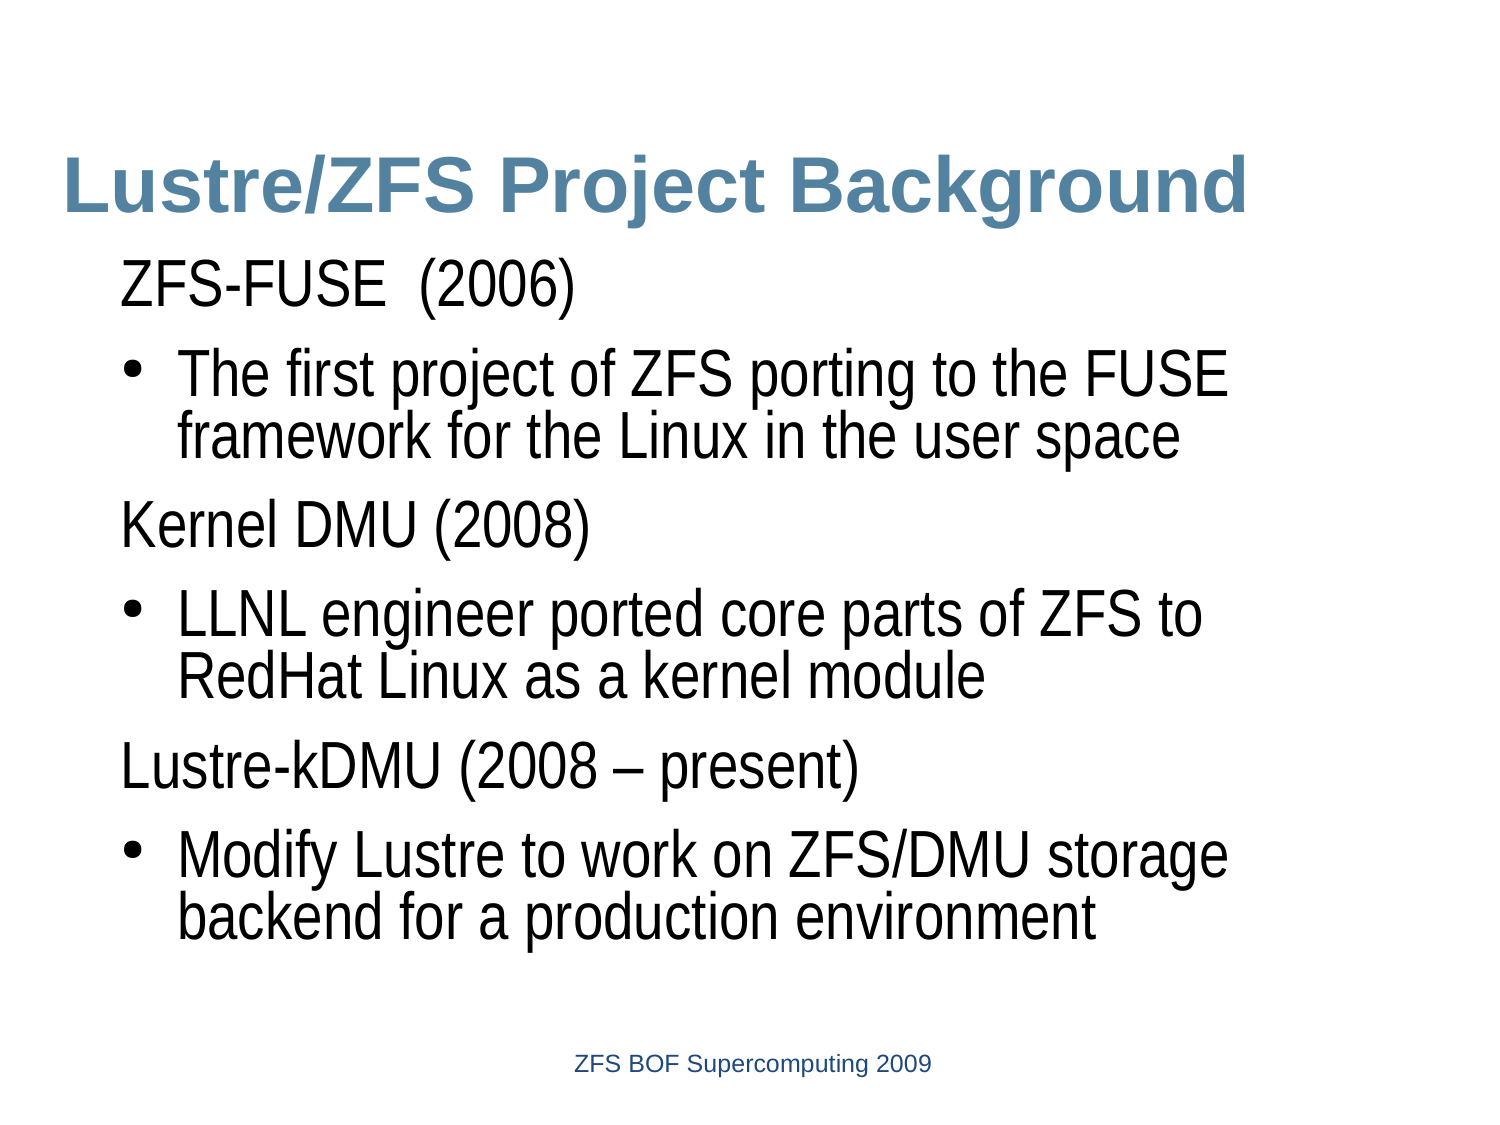

# Lustre/ZFS Project Background
ZFS-FUSE (2006)
The first project of ZFS porting to the FUSE framework for the Linux in the user space
Kernel DMU (2008)
LLNL engineer ported core parts of ZFS to RedHat Linux as a kernel module
Lustre-kDMU (2008 – present)
Modify Lustre to work on ZFS/DMU storage backend for a production environment
ZFS BOF Supercomputing 2009